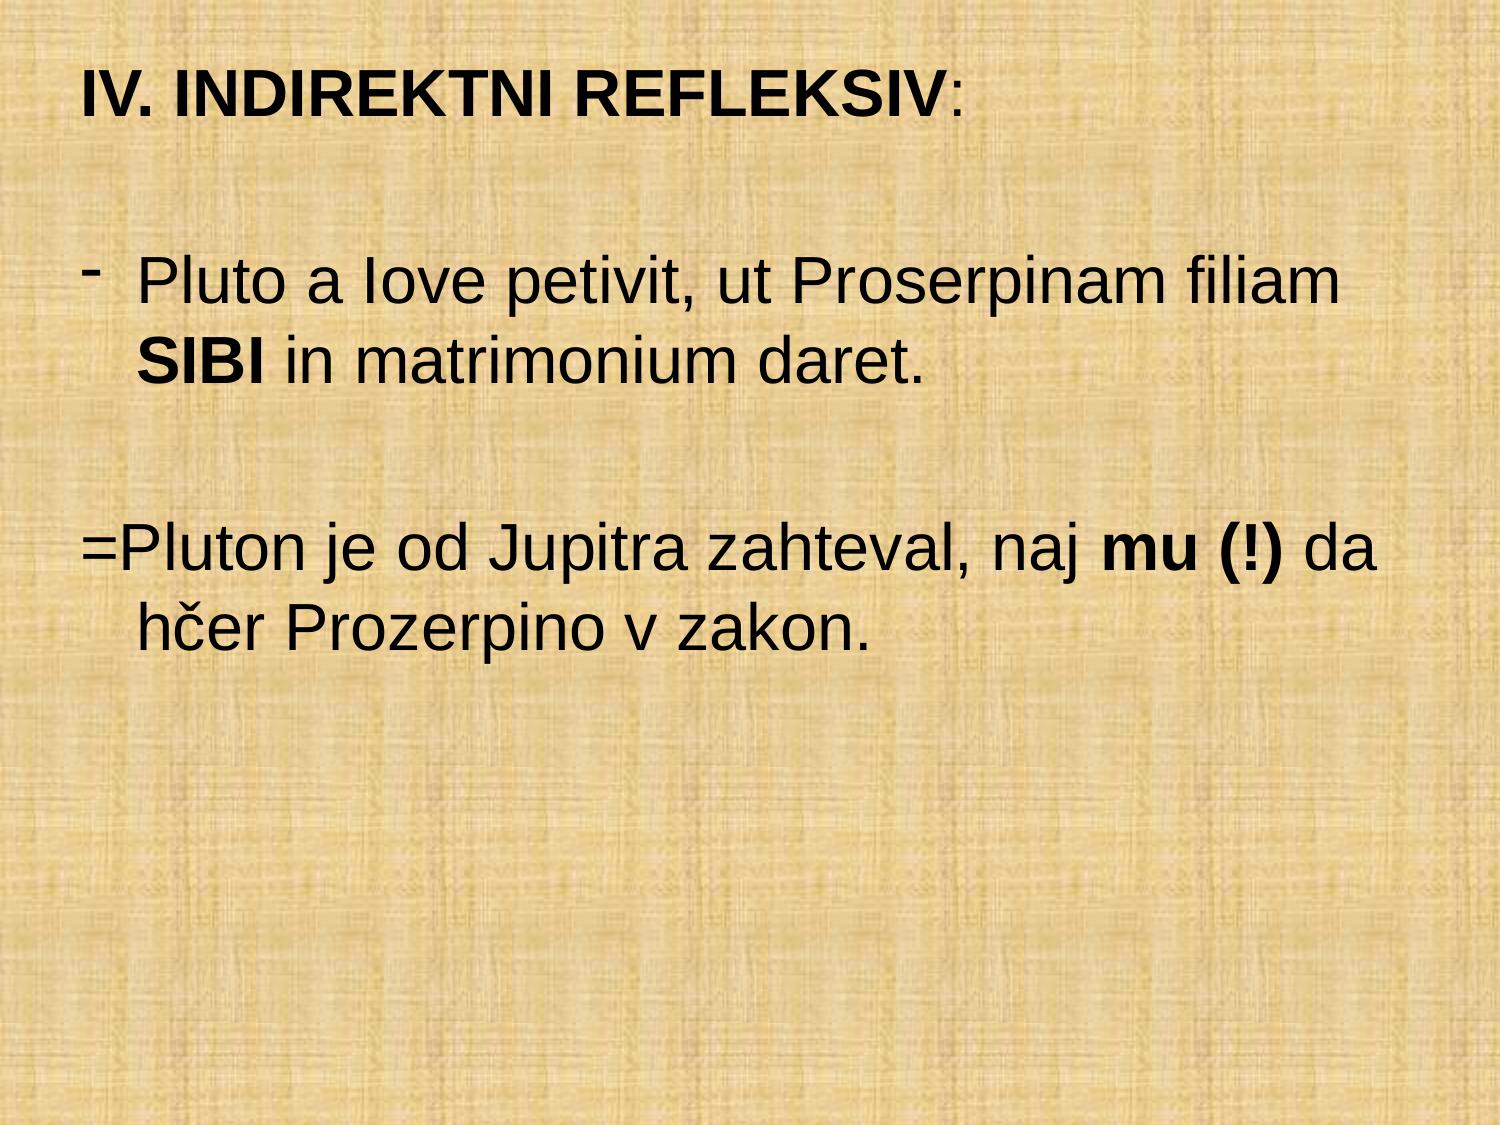

IV. INDIREKTNI REFLEKSIV:
Pluto a Iove petivit, ut Proserpinam filiam SIBI in matrimonium daret.
=Pluton je od Jupitra zahteval, naj mu (!) da hčer Prozerpino v zakon.
#